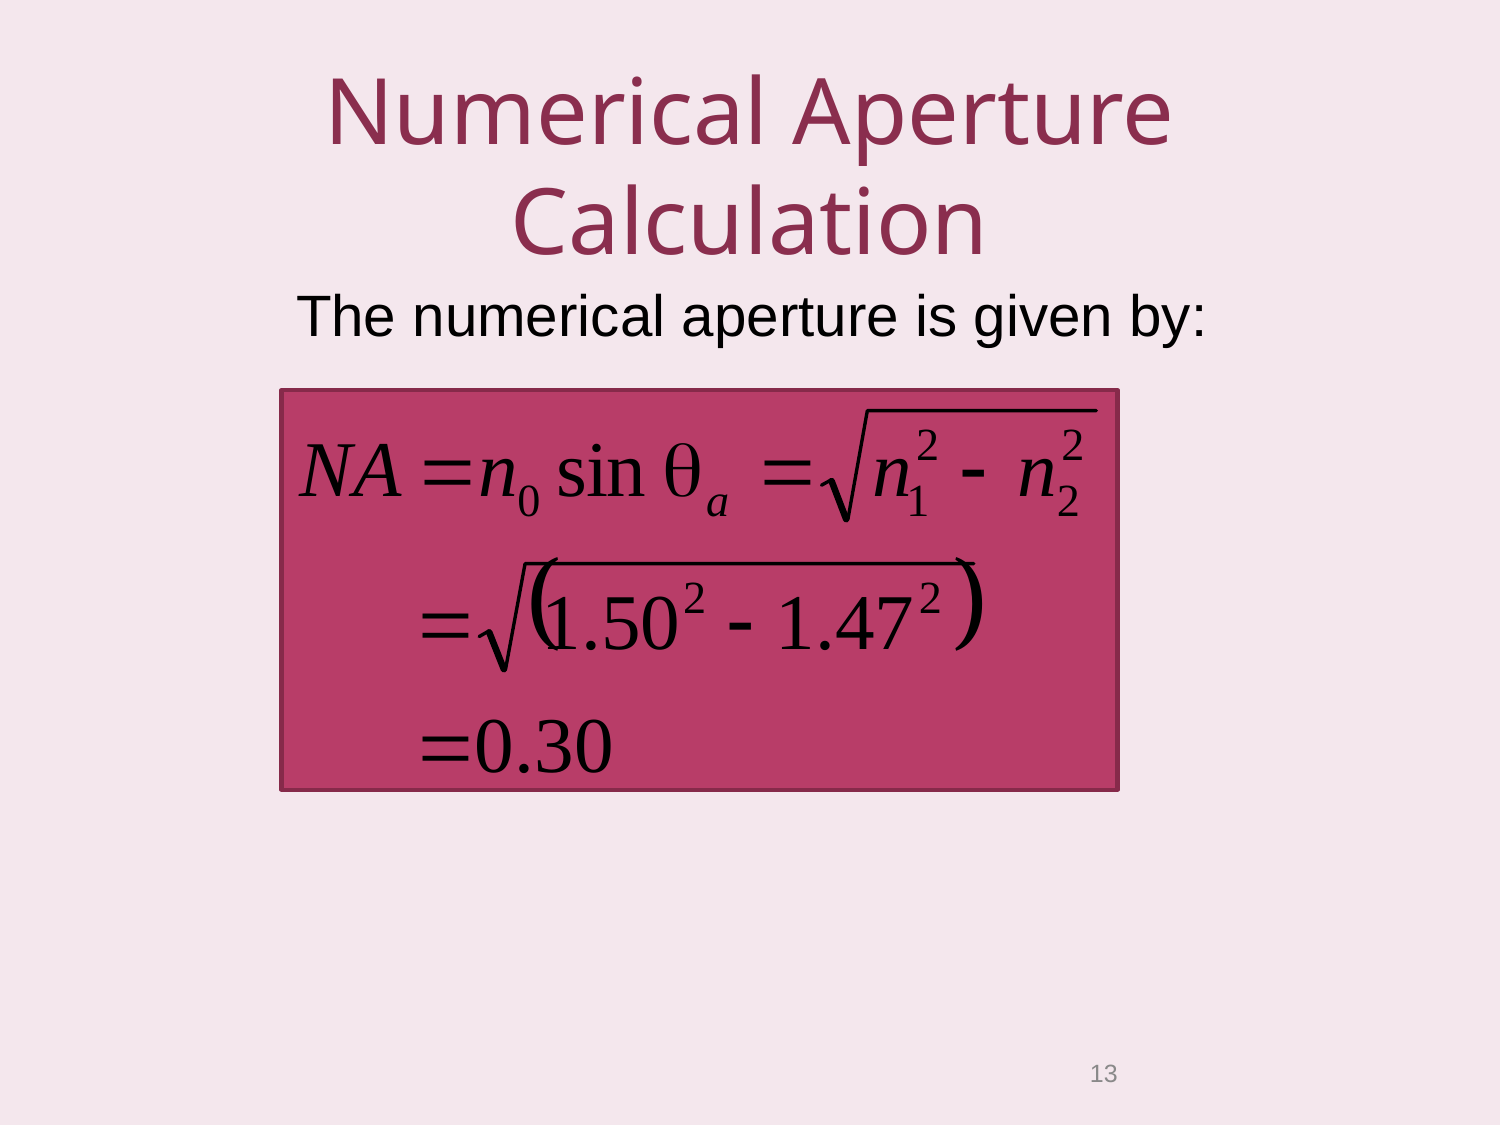

# Numerical Aperture Calculation
	 The numerical aperture is given by: